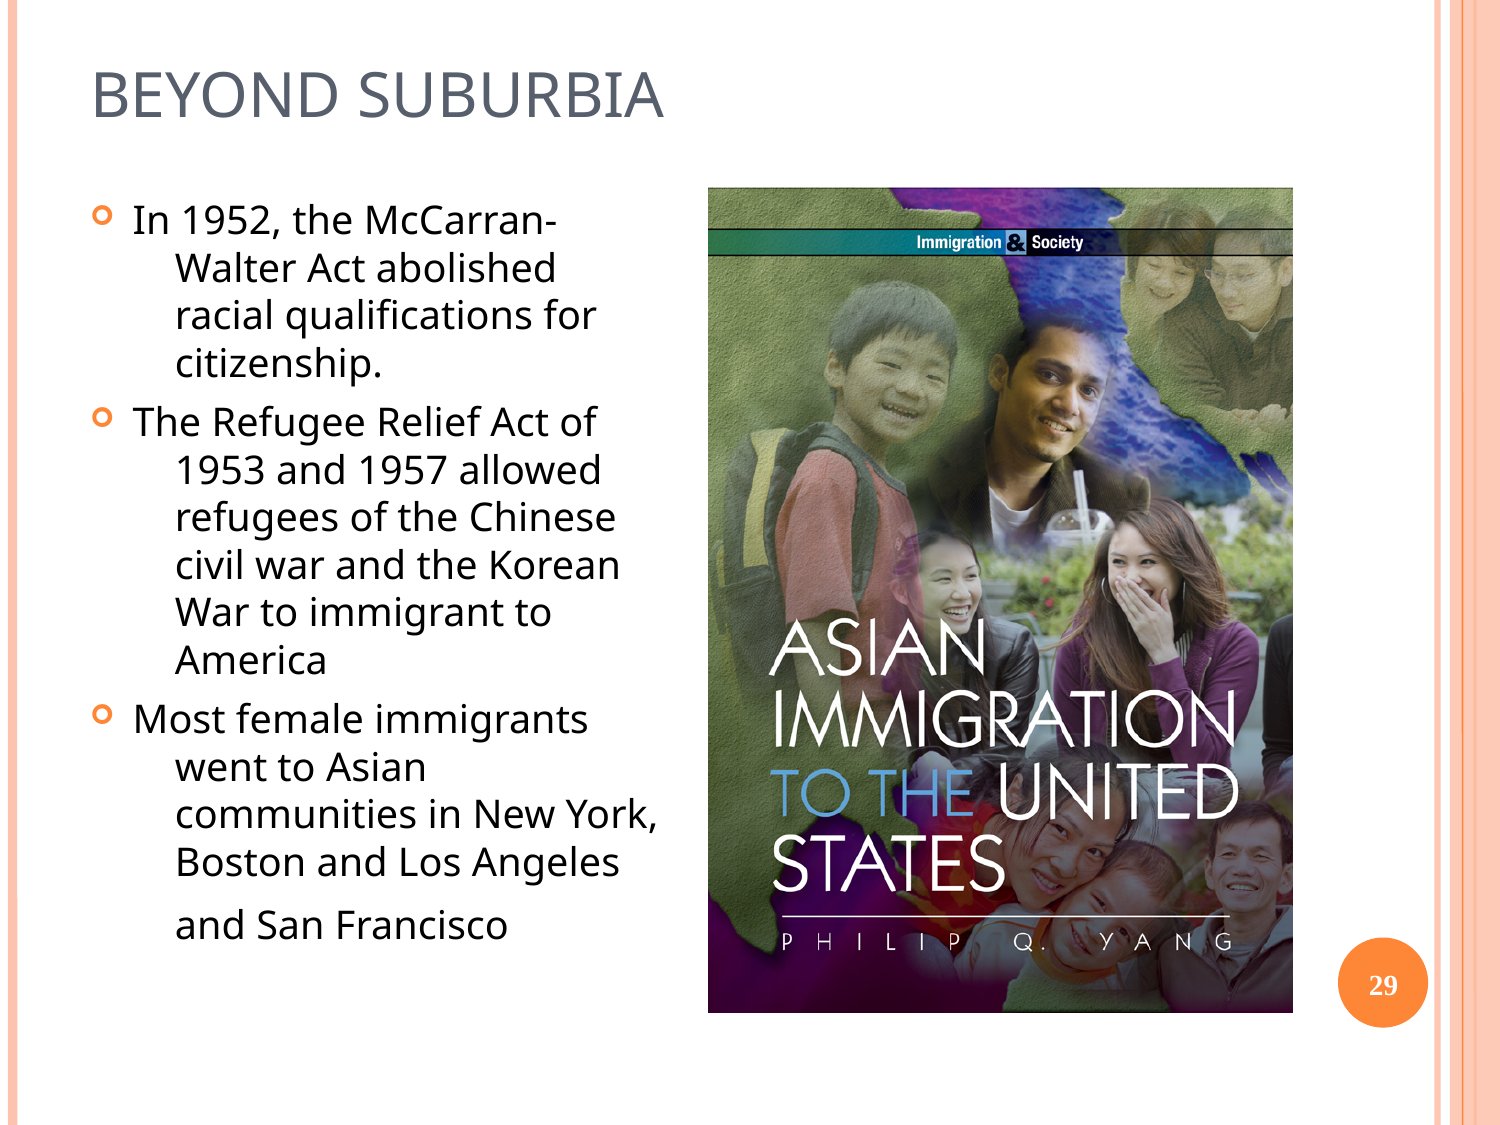

# Beyond Suburbia
In 1952, the McCarran-Walter Act abolished racial qualifications for citizenship.
The Refugee Relief Act of 1953 and 1957 allowed refugees of the Chinese civil war and the Korean War to immigrant to America
Most female immigrants went to Asian communities in New York, Boston and Los Angeles and San Francisco